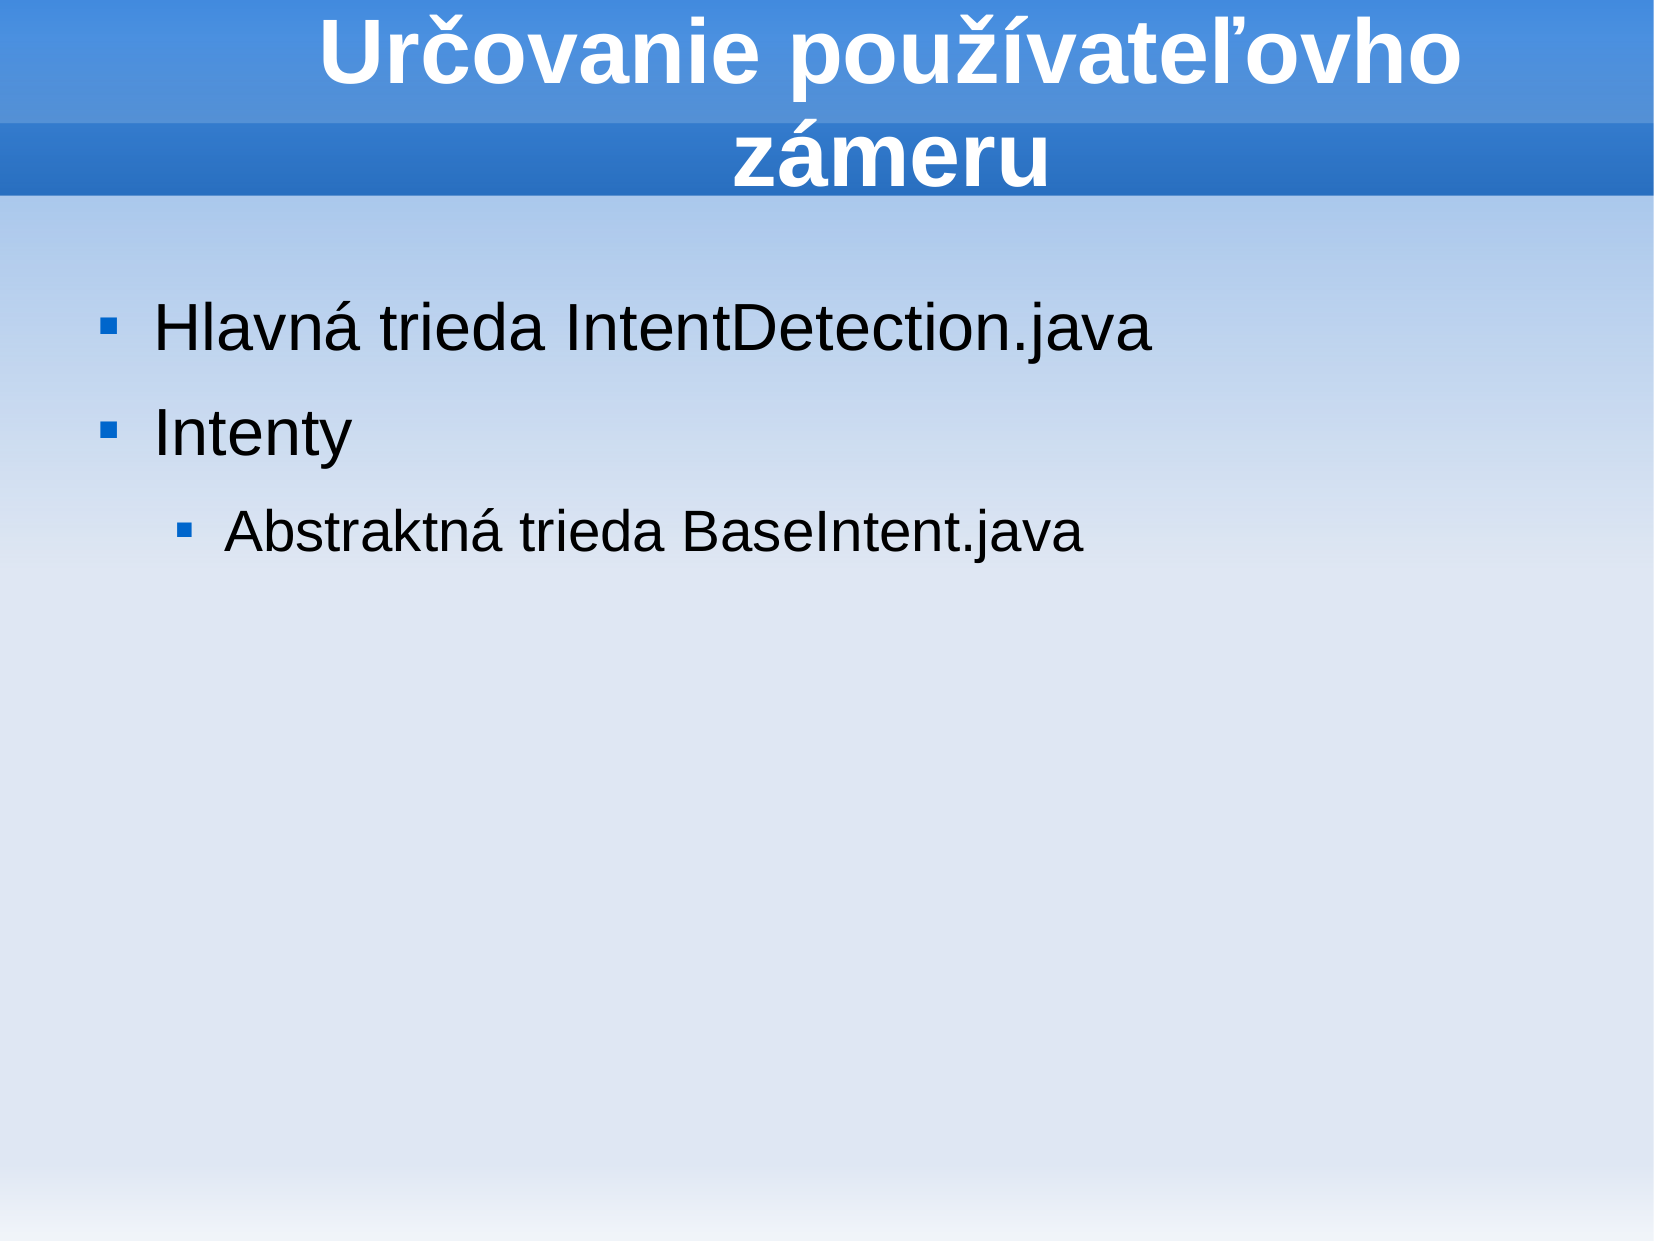

# Určovanie používateľovho zámeru
Hlavná trieda IntentDetection.java
Intenty
Abstraktná trieda BaseIntent.java